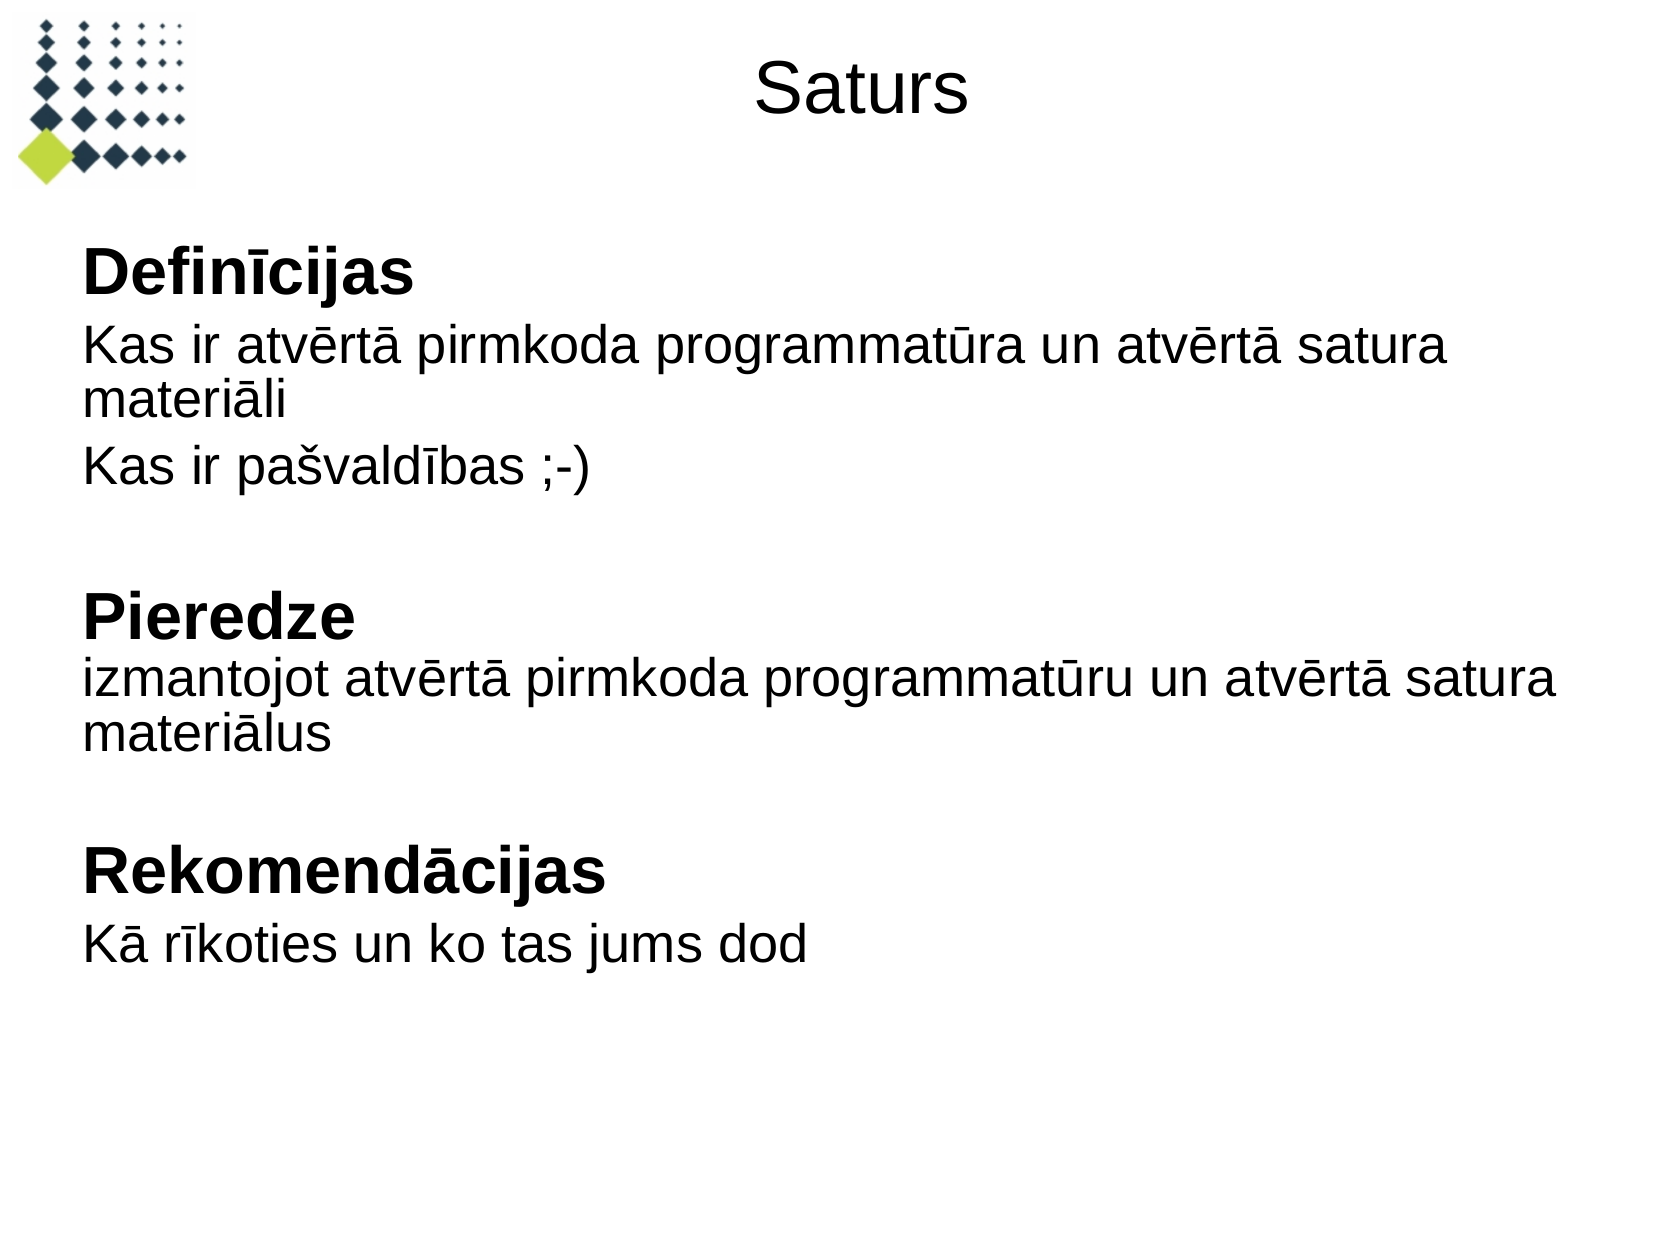

# Saturs
Definīcijas
Kas ir atvērtā pirmkoda programmatūra un atvērtā satura materiāli
Kas ir pašvaldības ;-)
Pieredze
izmantojot atvērtā pirmkoda programmatūru un atvērtā satura materiālus
Rekomendācijas
Kā rīkoties un ko tas jums dod